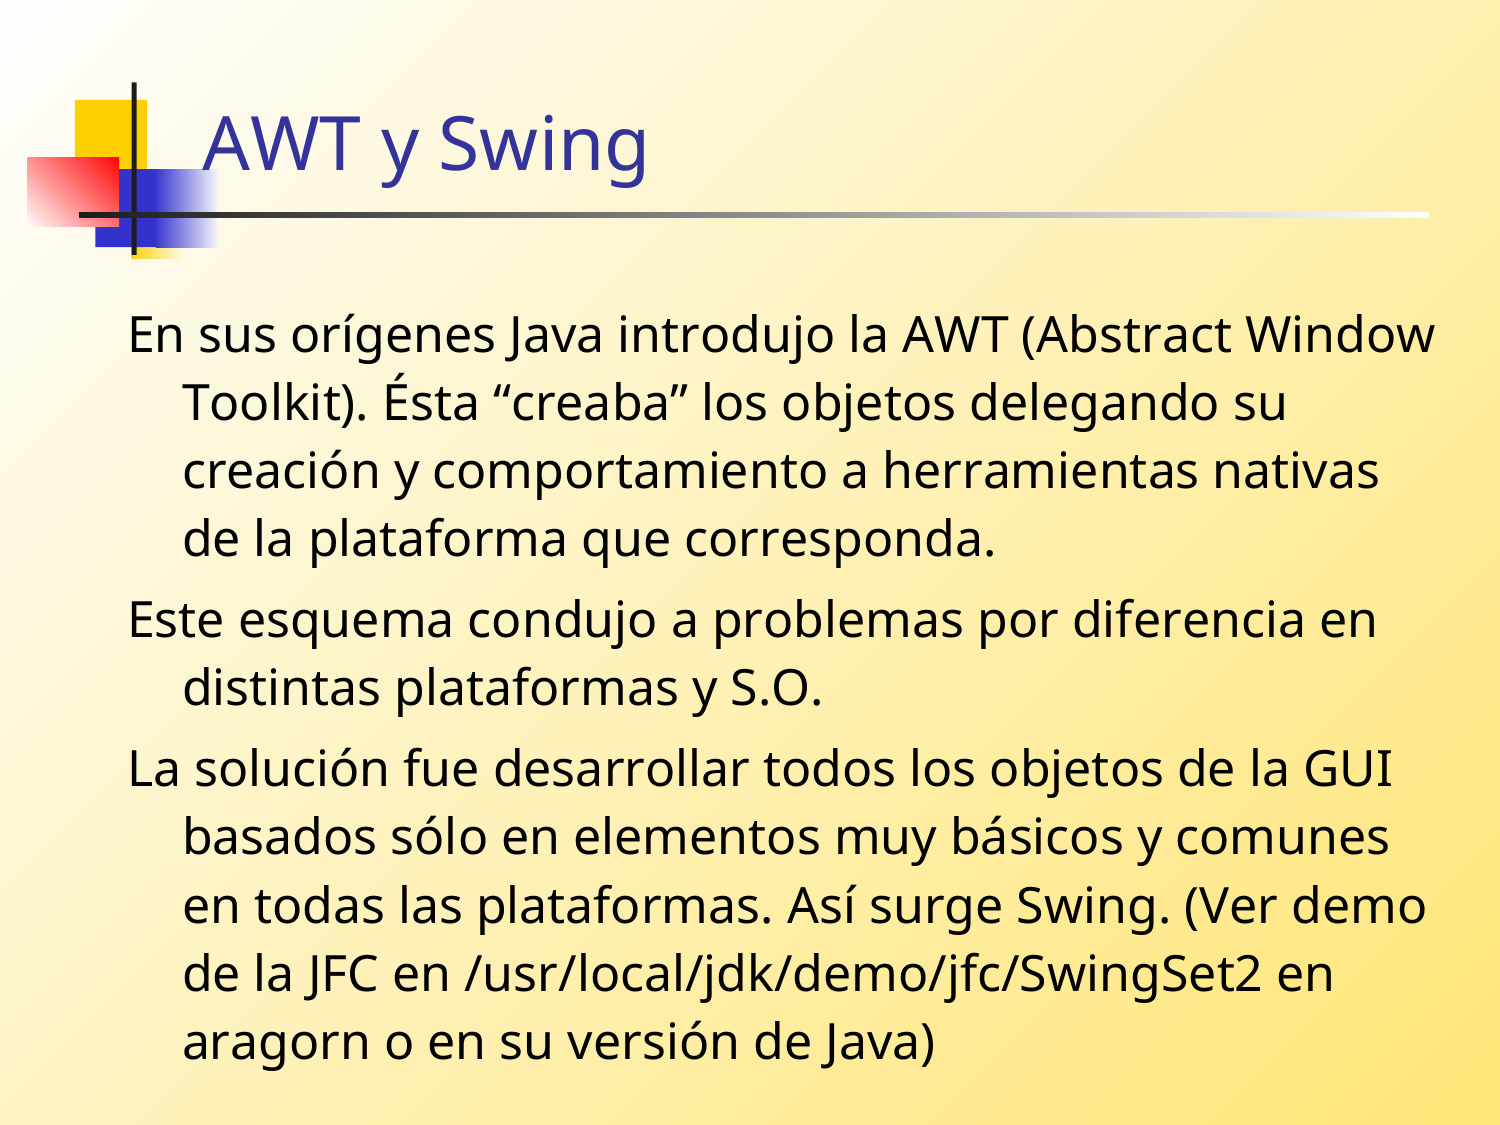

# AWT y Swing
En sus orígenes Java introdujo la AWT (Abstract Window Toolkit). Ésta “creaba” los objetos delegando su creación y comportamiento a herramientas nativas de la plataforma que corresponda.
Este esquema condujo a problemas por diferencia en distintas plataformas y S.O.
La solución fue desarrollar todos los objetos de la GUI basados sólo en elementos muy básicos y comunes en todas las plataformas. Así surge Swing. (Ver demo de la JFC en /usr/local/jdk/demo/jfc/SwingSet2 en aragorn o en su versión de Java)‏